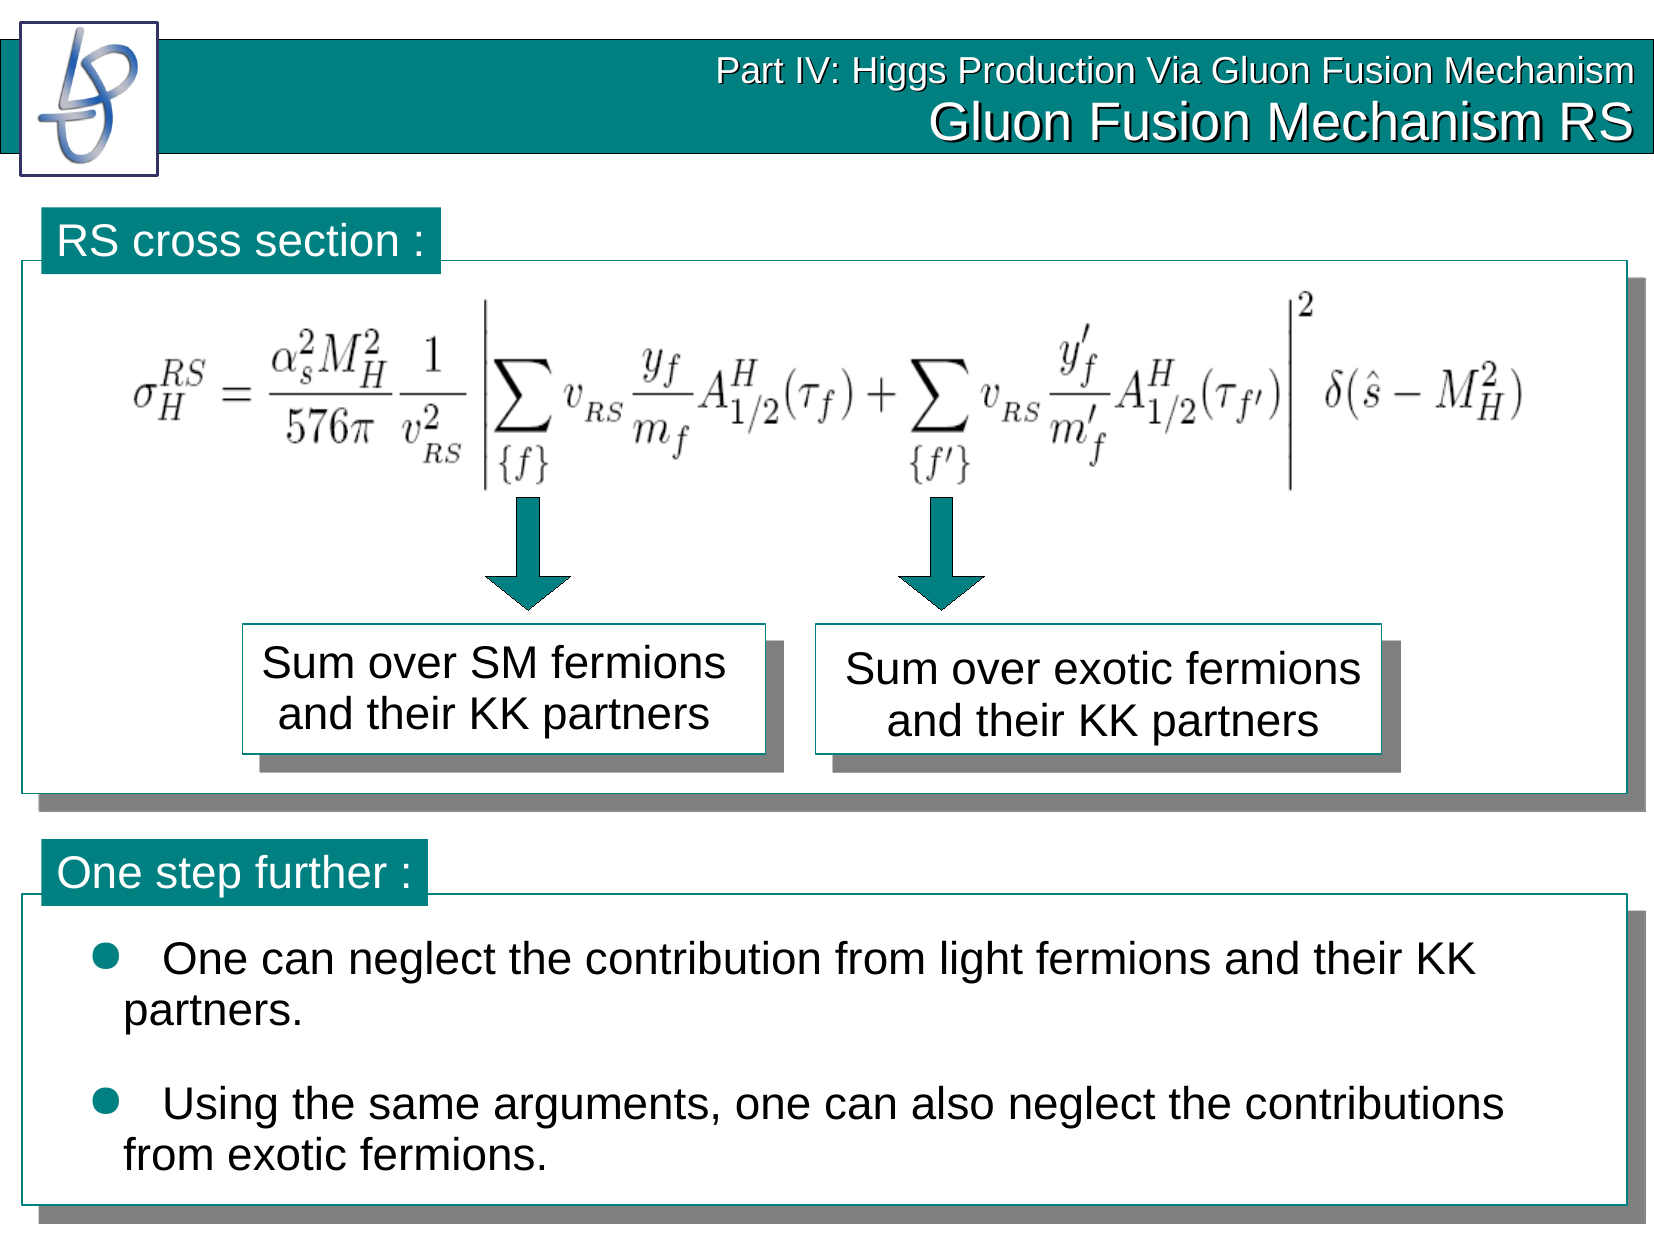

Part IV: Higgs Production Via Gluon Fusion Mechanism
Gluon Fusion Mechanism RS
RS cross section :
Sum over SM fermions and their KK partners
Sum over exotic fermions and their KK partners
One step further :
 One can neglect the contribution from light fermions and their KK partners.
 Using the same arguments, one can also neglect the contributions from exotic fermions.